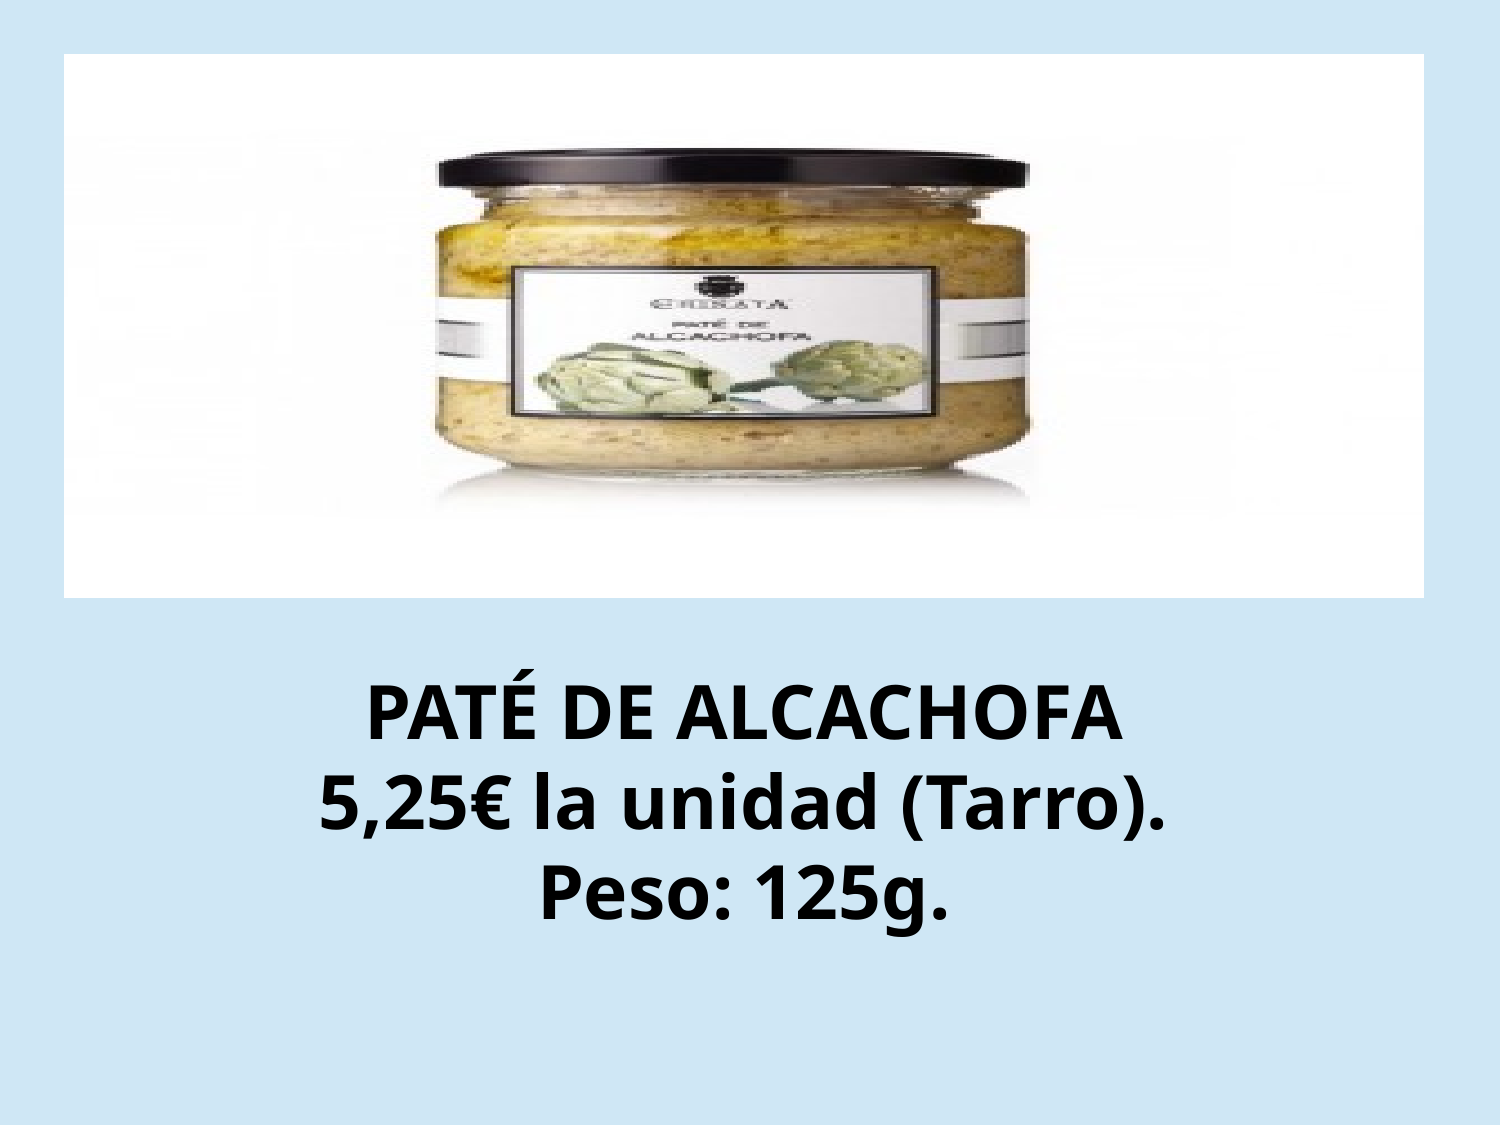

#
PATÉ DE ALCACHOFA
5,25€ la unidad (Tarro).
Peso: 125g.